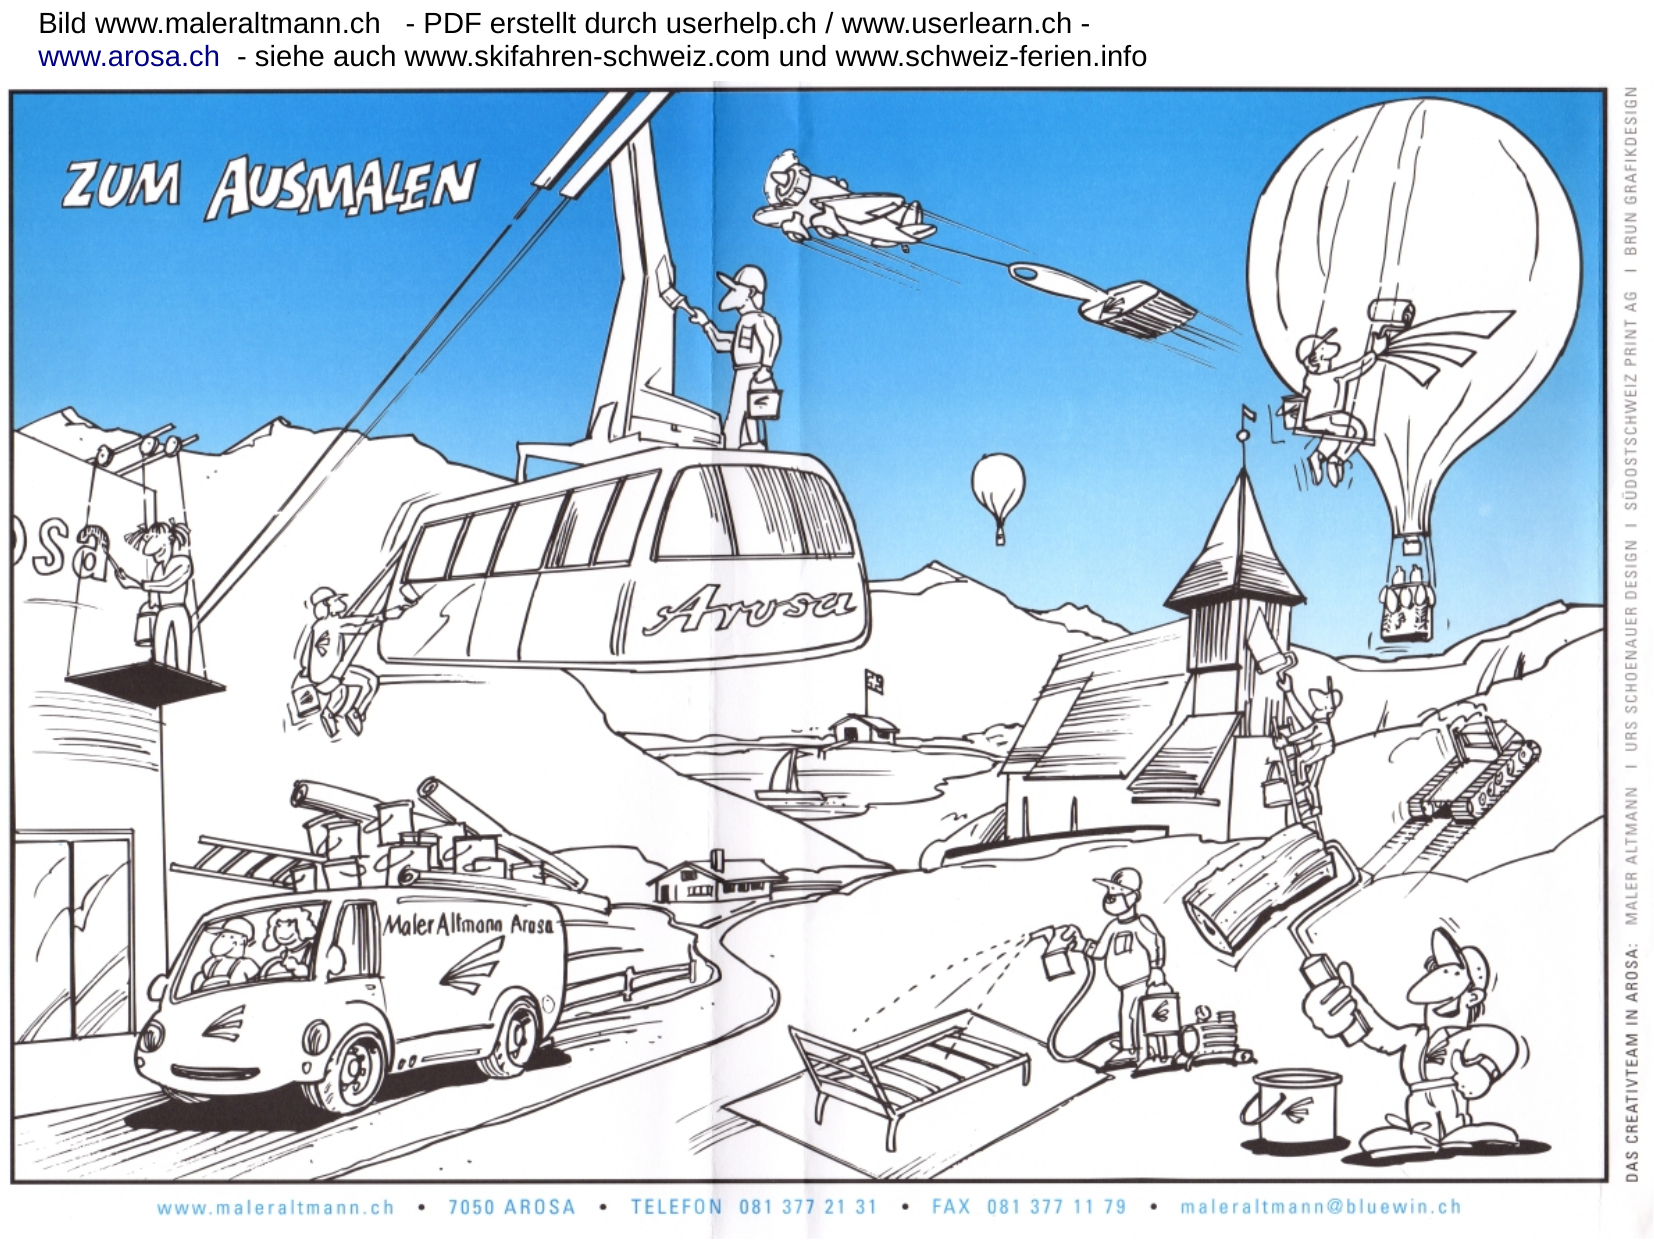

Bild www.maleraltmann.ch - PDF erstellt durch userhelp.ch / www.userlearn.ch -
www.arosa.ch - siehe auch www.skifahren-schweiz.com und www.schweiz-ferien.info